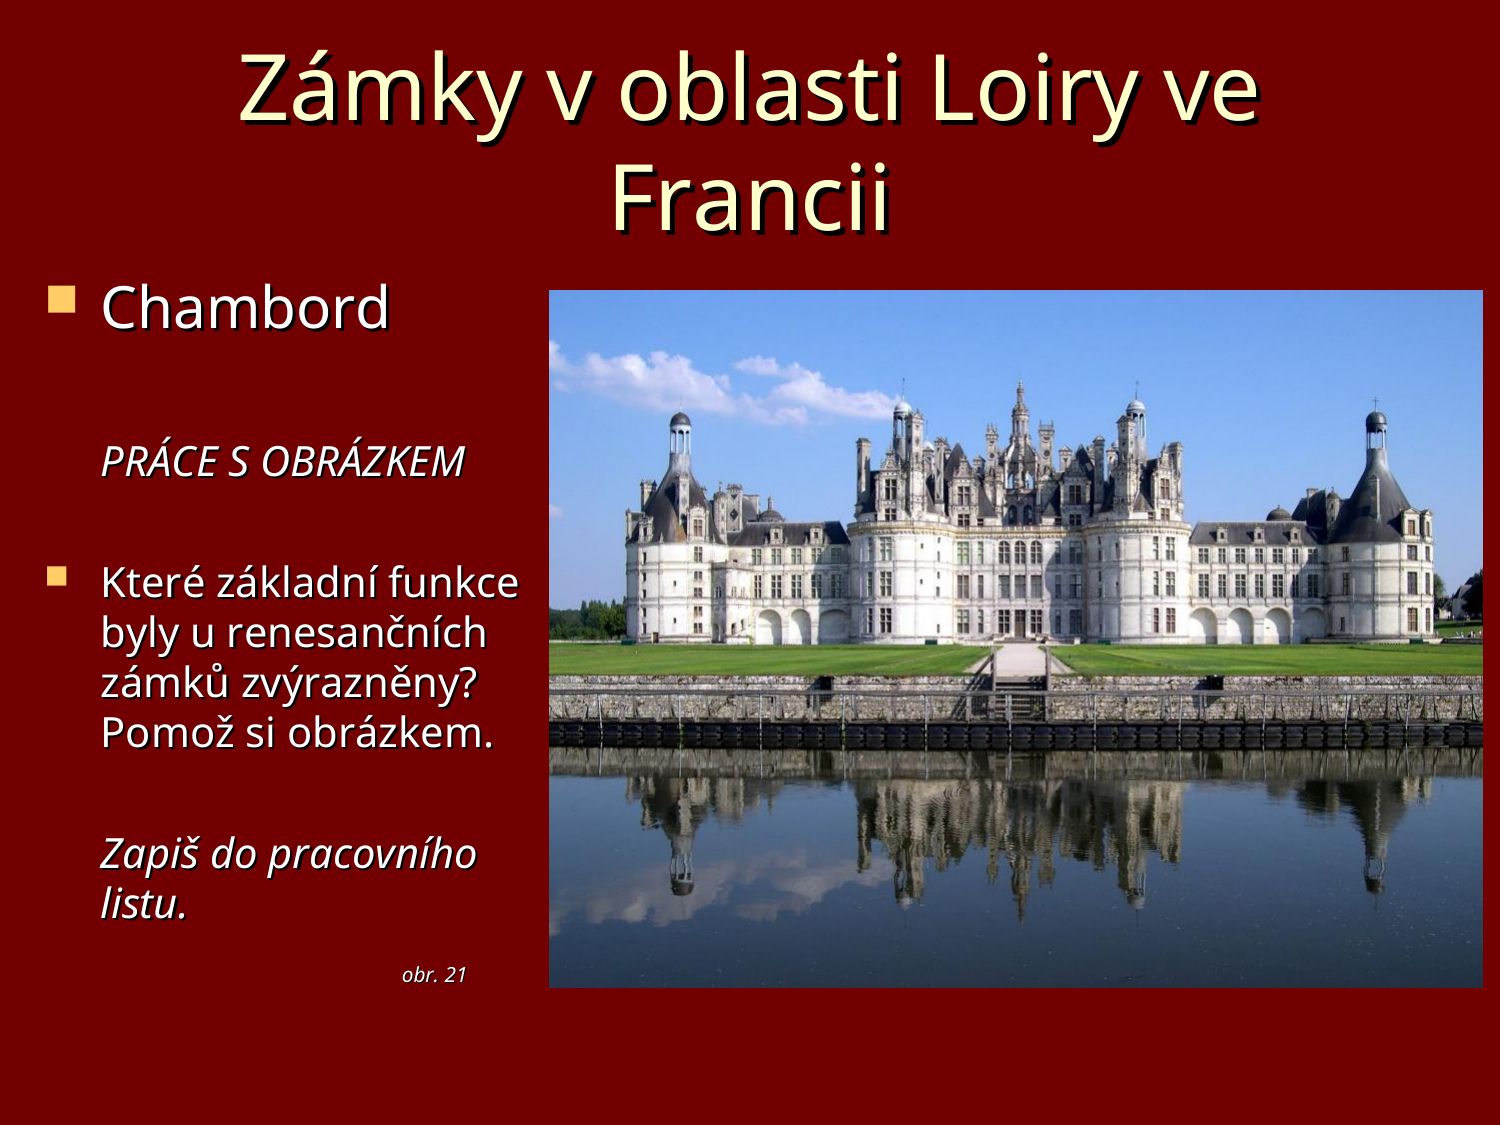

# Zámky v oblasti Loiry ve Francii
Chambord
	PRÁCE S OBRÁZKEM
Které základní funkce byly u renesančních zámků zvýrazněny? Pomož si obrázkem.
	Zapiš do pracovního listu.
 obr. 21